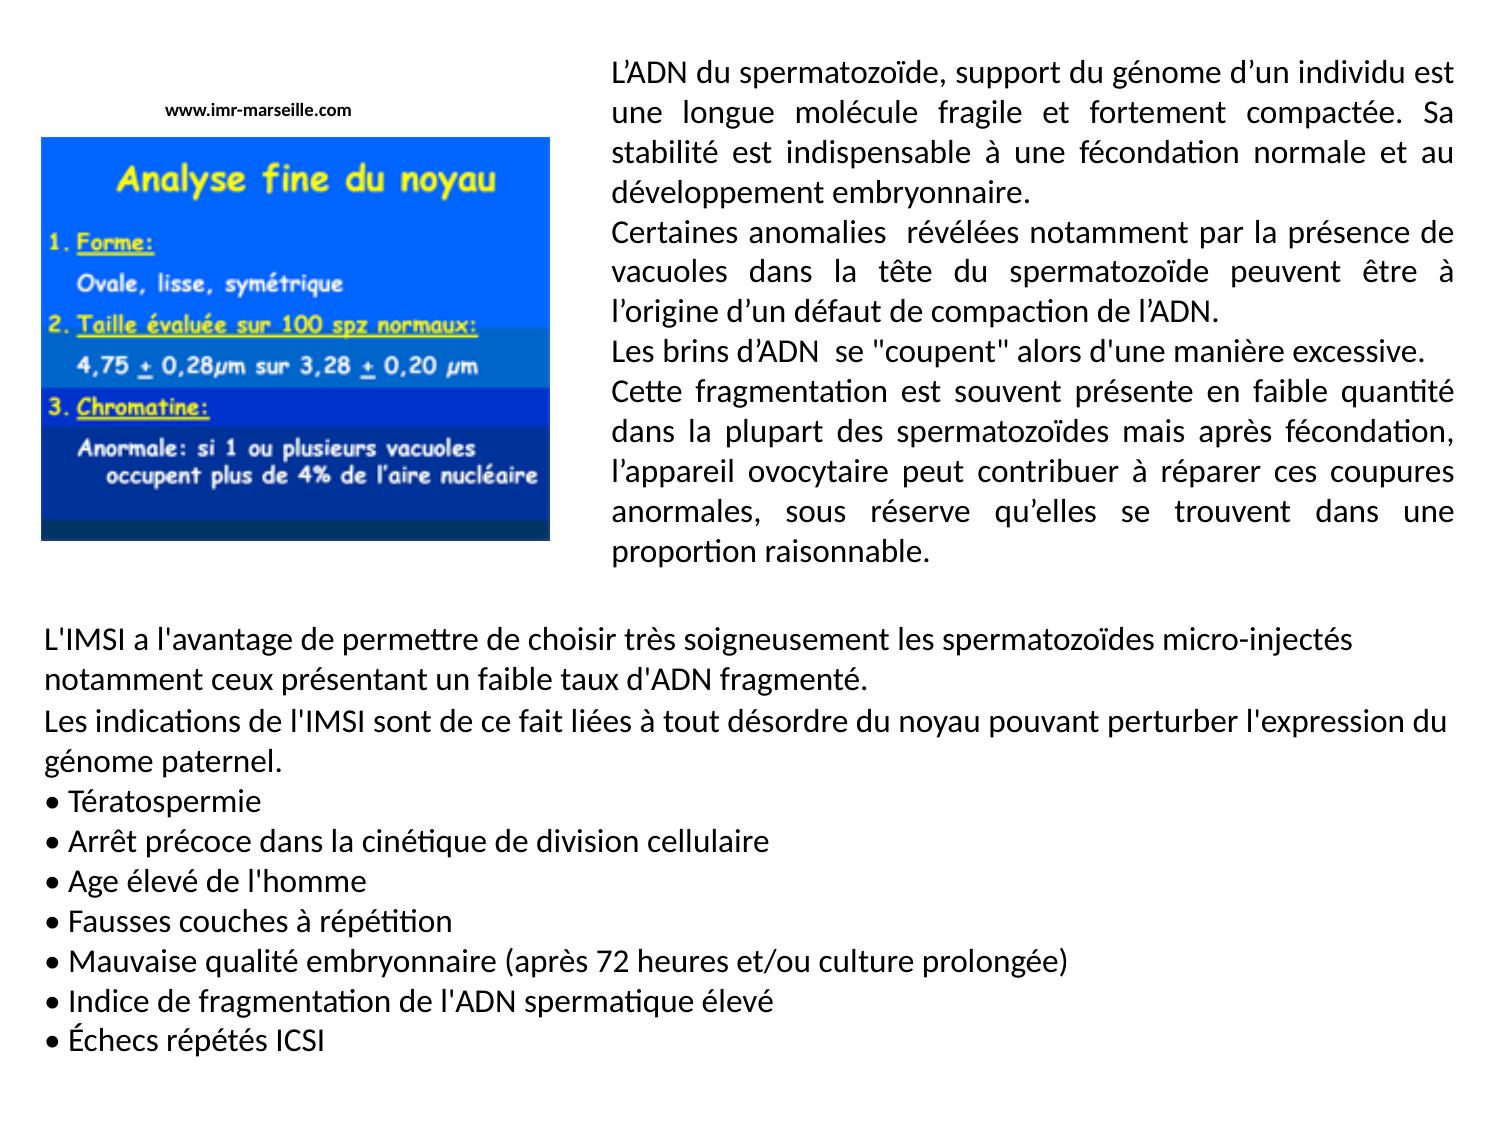

L’ADN du spermatozoïde, support du génome d’un individu est une longue molécule fragile et fortement compactée. Sa stabilité est indispensable à une fécondation normale et au développement embryonnaire.
Certaines anomalies révélées notamment par la présence de vacuoles dans la tête du spermatozoïde peuvent être à l’origine d’un défaut de compaction de l’ADN.
Les brins d’ADN  se "coupent" alors d'une manière excessive.
Cette fragmentation est souvent présente en faible quantité dans la plupart des spermatozoïdes mais après fécondation, l’appareil ovocytaire peut contribuer à réparer ces coupures anormales, sous réserve qu’elles se trouvent dans une proportion raisonnable.
www.imr-marseille.com
L'IMSI a l'avantage de permettre de choisir très soigneusement les spermatozoïdes micro-injectés notamment ceux présentant un faible taux d'ADN fragmenté.
Les indications de l'IMSI sont de ce fait liées à tout désordre du noyau pouvant perturber l'expression du génome paternel.
• Tératospermie
• Arrêt précoce dans la cinétique de division cellulaire
• Age élevé de l'homme
• Fausses couches à répétition
• Mauvaise qualité embryonnaire (après 72 heures et/ou culture prolongée)
• Indice de fragmentation de l'ADN spermatique élevé
• Échecs répétés ICSI